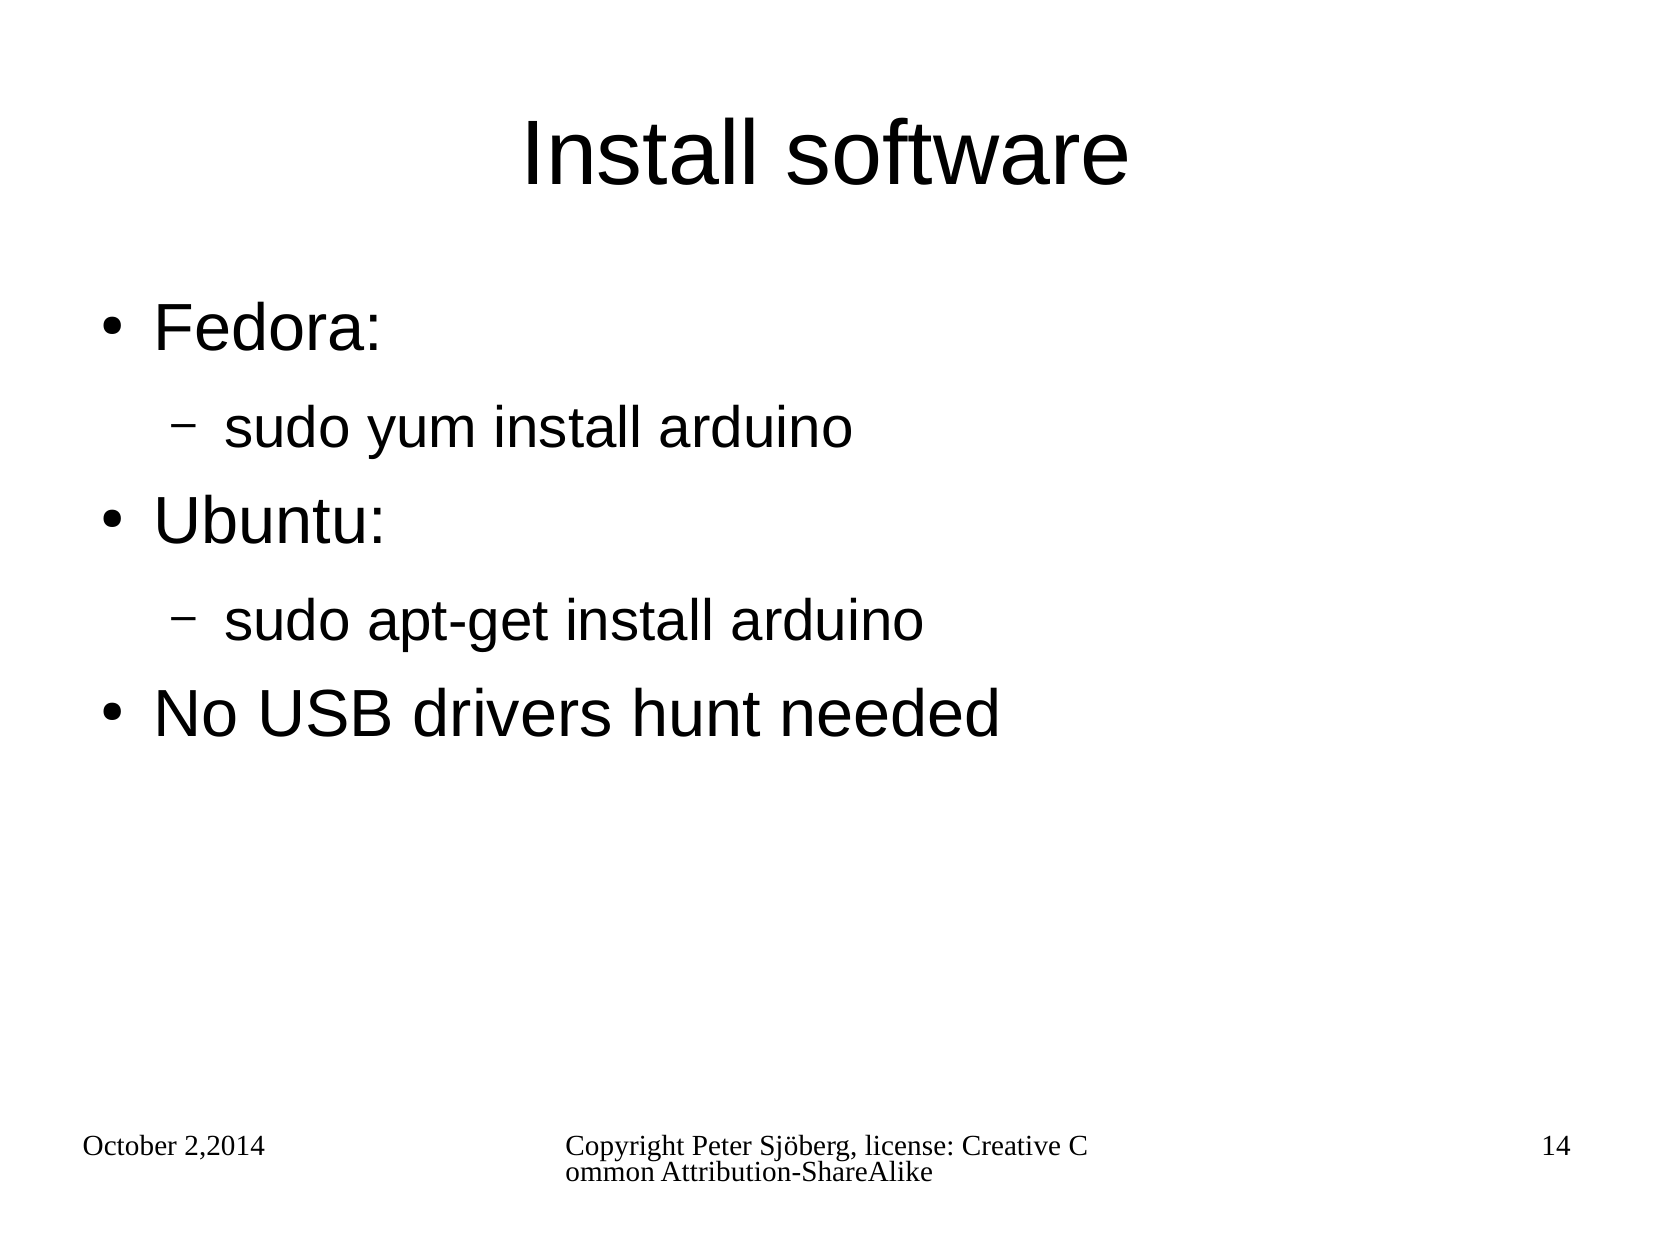

# Install software
Fedora:
sudo yum install arduino
Ubuntu:
sudo apt-get install arduino
No USB drivers hunt needed
October 2,2014
Copyright Peter Sjöberg, license: Creative Common Attribution-ShareAlike
14